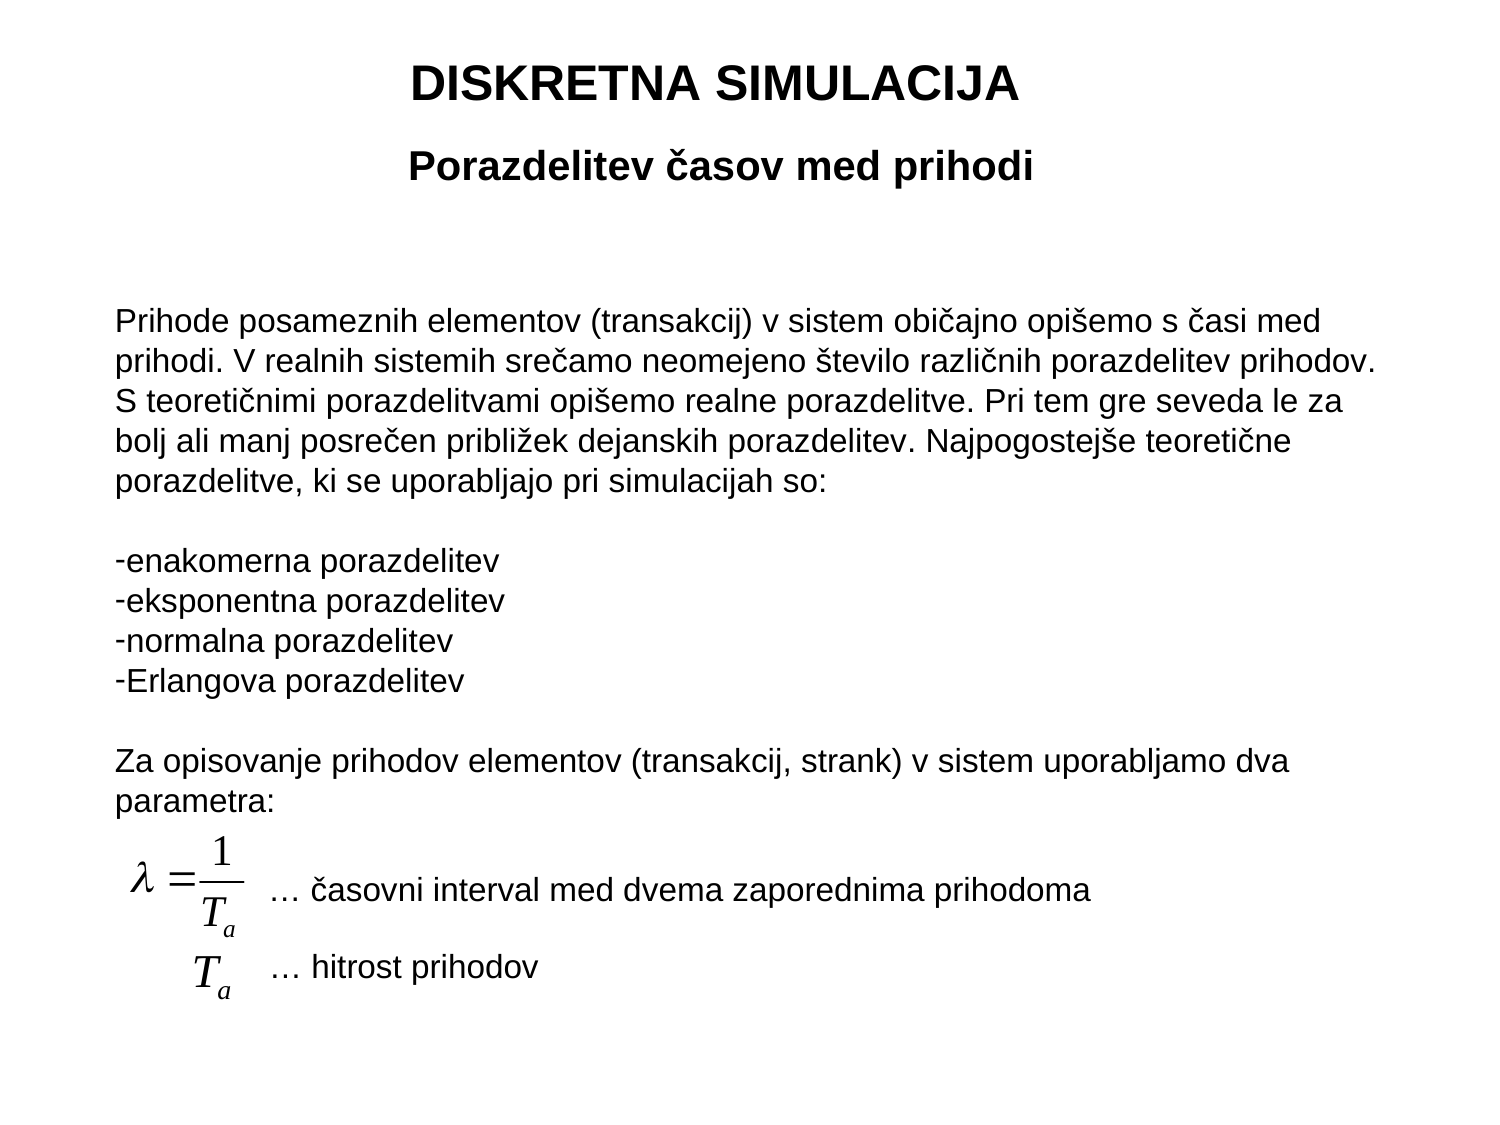

DISKRETNA SIMULACIJA
Porazdelitev časov med prihodi
Prihode posameznih elementov (transakcij) v sistem običajno opišemo s časi med prihodi. V realnih sistemih srečamo neomejeno število različnih porazdelitev prihodov. S teoretičnimi porazdelitvami opišemo realne porazdelitve. Pri tem gre seveda le za bolj ali manj posrečen približek dejanskih porazdelitev. Najpogostejše teoretične porazdelitve, ki se uporabljajo pri simulacijah so:
enakomerna porazdelitev
eksponentna porazdelitev
normalna porazdelitev
Erlangova porazdelitev
Za opisovanje prihodov elementov (transakcij, strank) v sistem uporabljamo dva parametra:
… časovni interval med dvema zaporednima prihodoma
… hitrost prihodov